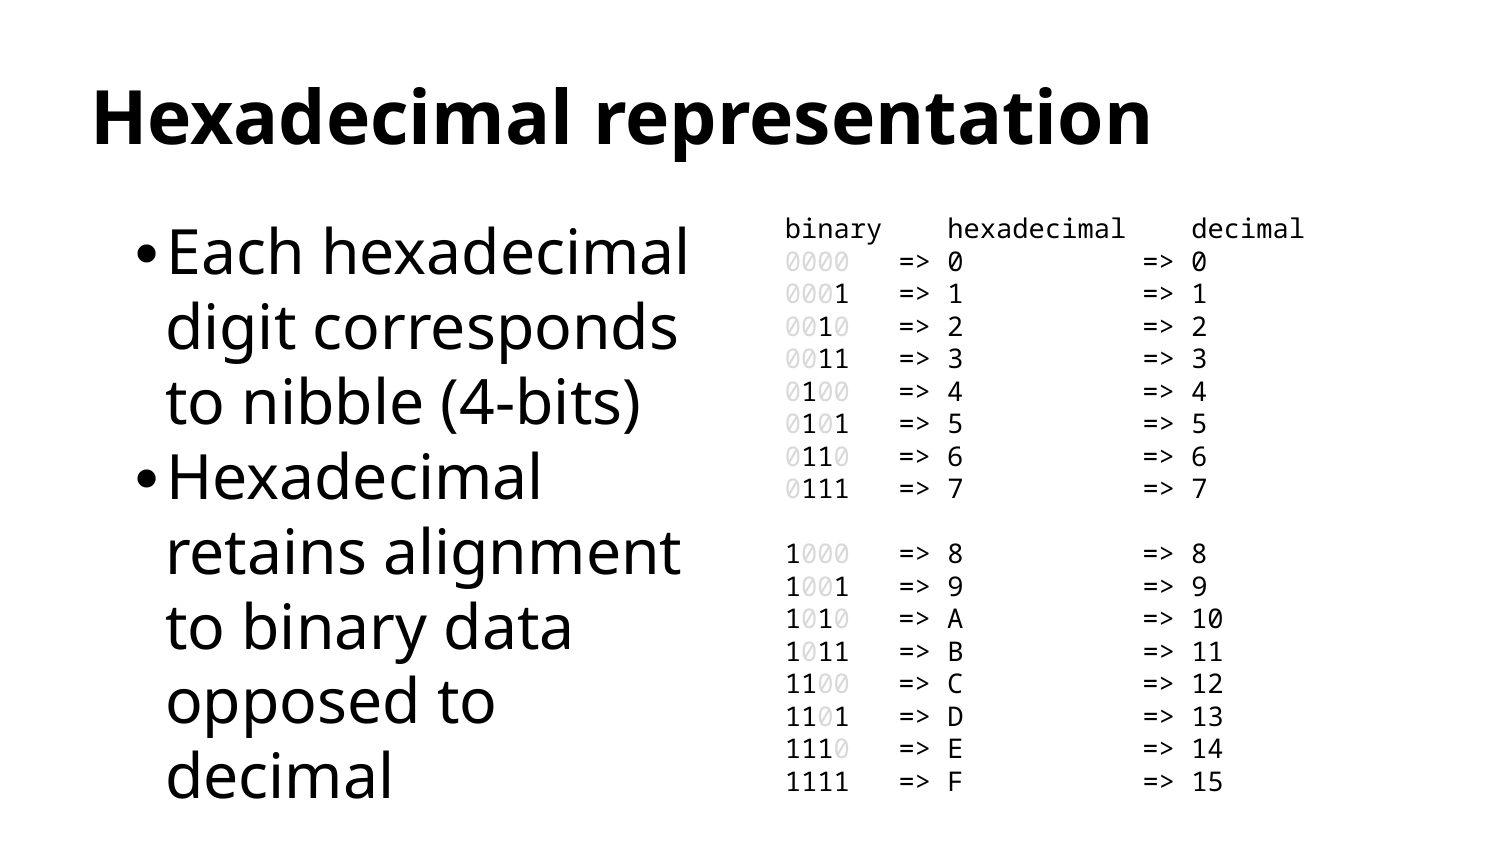

# Hexadecimal representation
Each hexadecimal digit corresponds to nibble (4-bits)
Hexadecimal retains alignment to binary data opposed to decimal
binary hexadecimal decimal
0000 => 0 => 0
0001 => 1 => 1
0010 => 2 => 2
0011 => 3 => 3
0100 => 4 => 4
0101 => 5 => 5
0110 => 6 => 6
0111 => 7 => 7
1000 => 8 => 8
1001 => 9 => 9
1010 => A => 10
1011 => B => 11
1100 => C => 12
1101 => D => 13
1110 => E => 14
1111 => F => 15